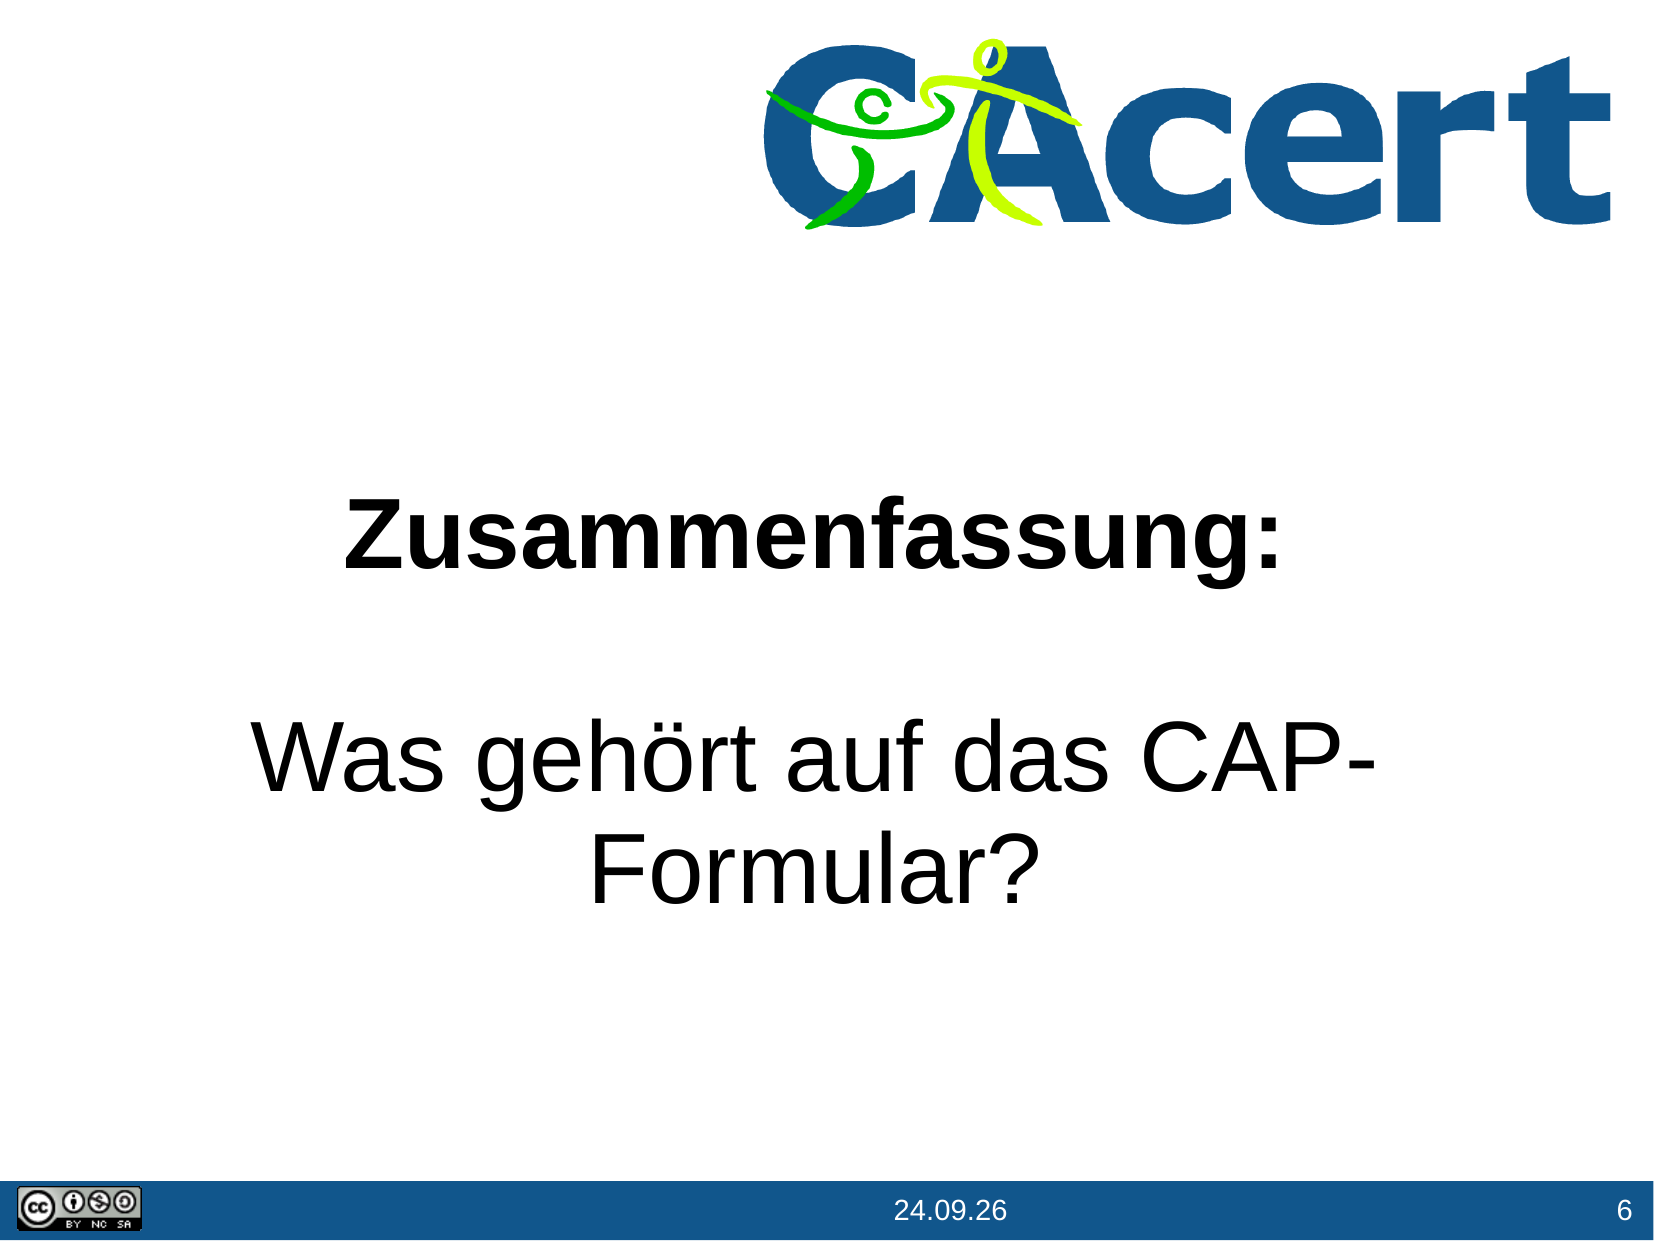

#
Zusammenfassung:
Was gehört auf das CAP-Formular?